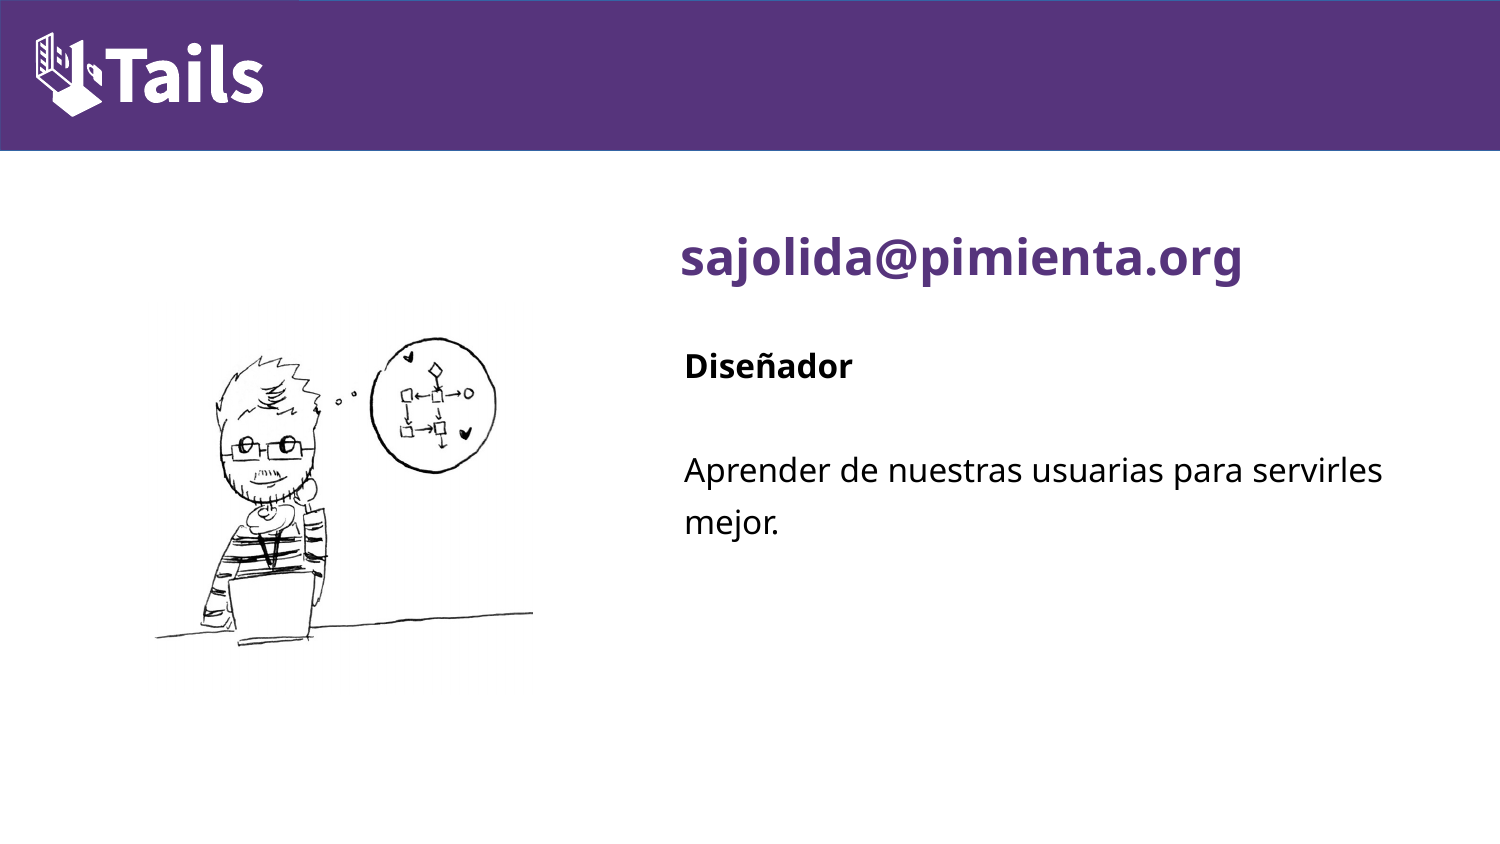

# sajolida@pimienta.org
Diseñador
Aprender de nuestras usuarias para servirles mejor.